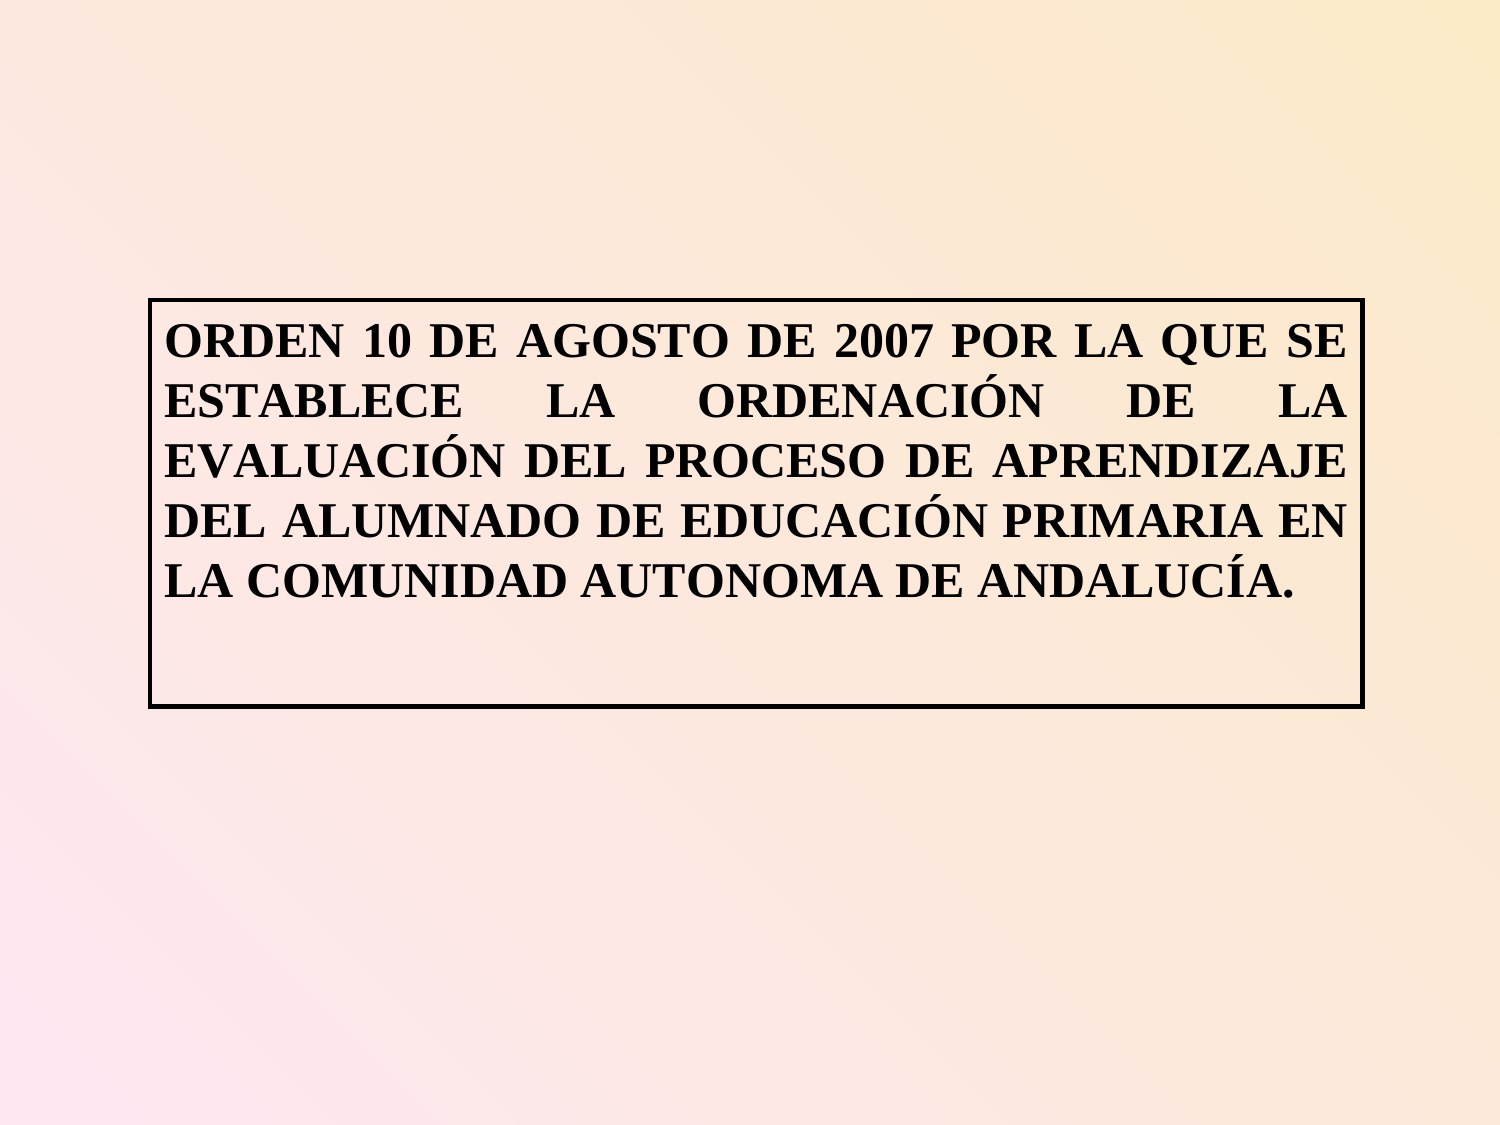

ORDEN 10 DE AGOSTO DE 2007 POR LA QUE SE ESTABLECE LA ORDENACIÓN DE LA EVALUACIÓN DEL PROCESO DE APRENDIZAJE DEL ALUMNADO DE EDUCACIÓN PRIMARIA EN LA COMUNIDAD AUTONOMA DE ANDALUCÍA.